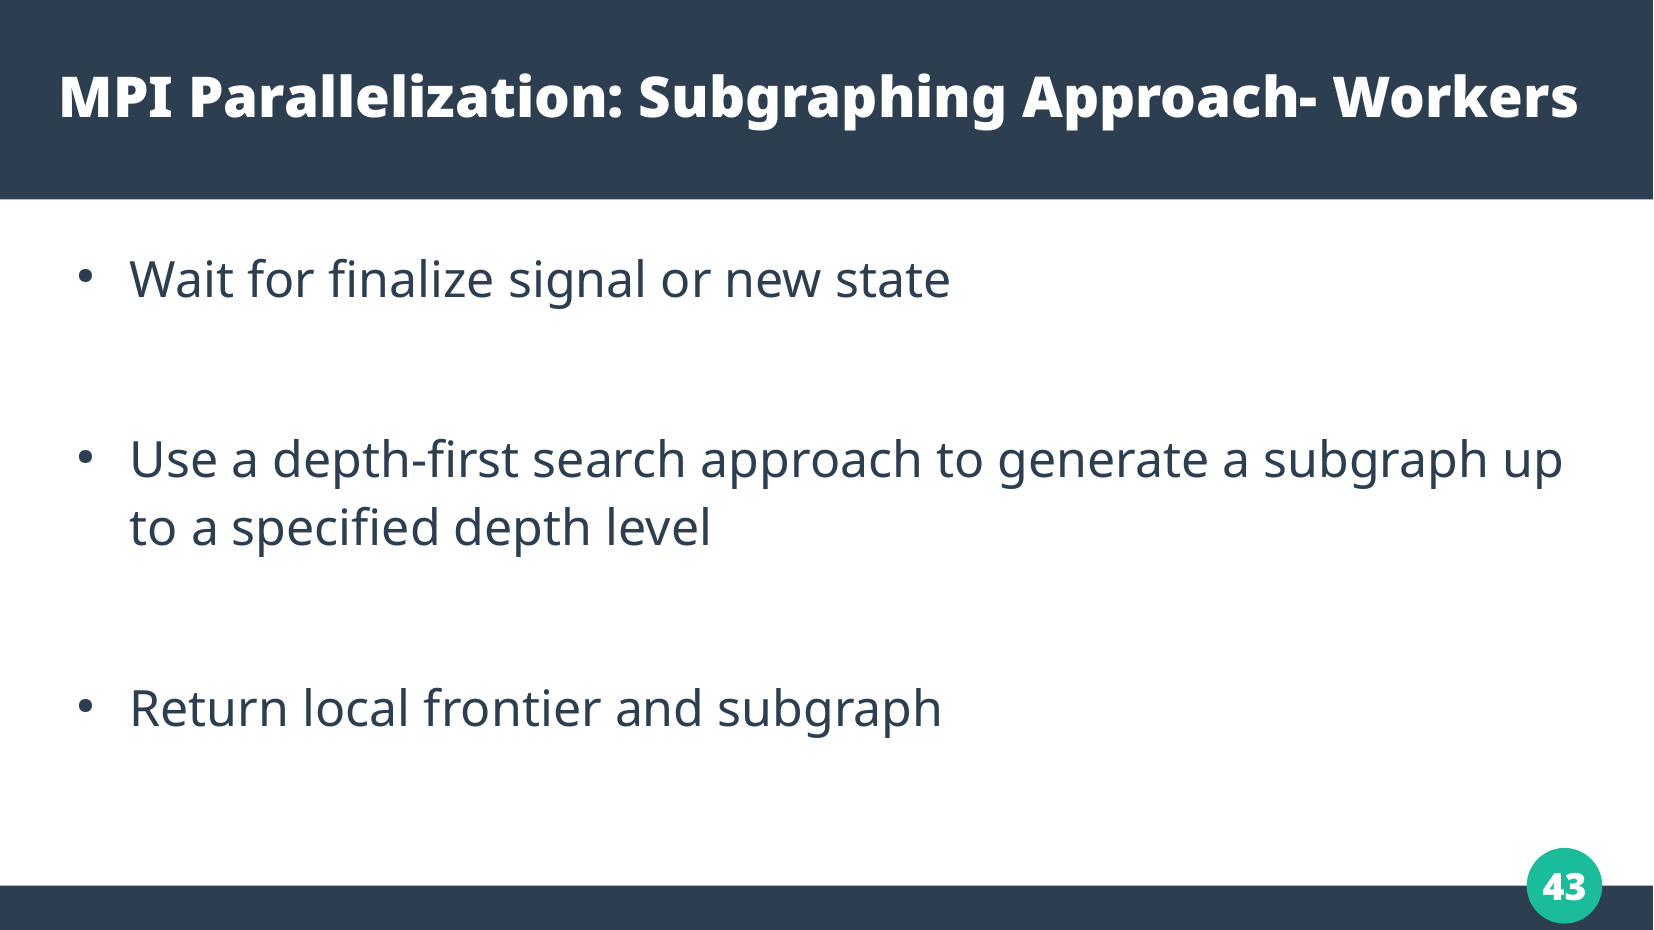

# MPI Parallelization: Subgraphing Approach- Workers
Wait for finalize signal or new state
Use a depth-first search approach to generate a subgraph up to a specified depth level
Return local frontier and subgraph